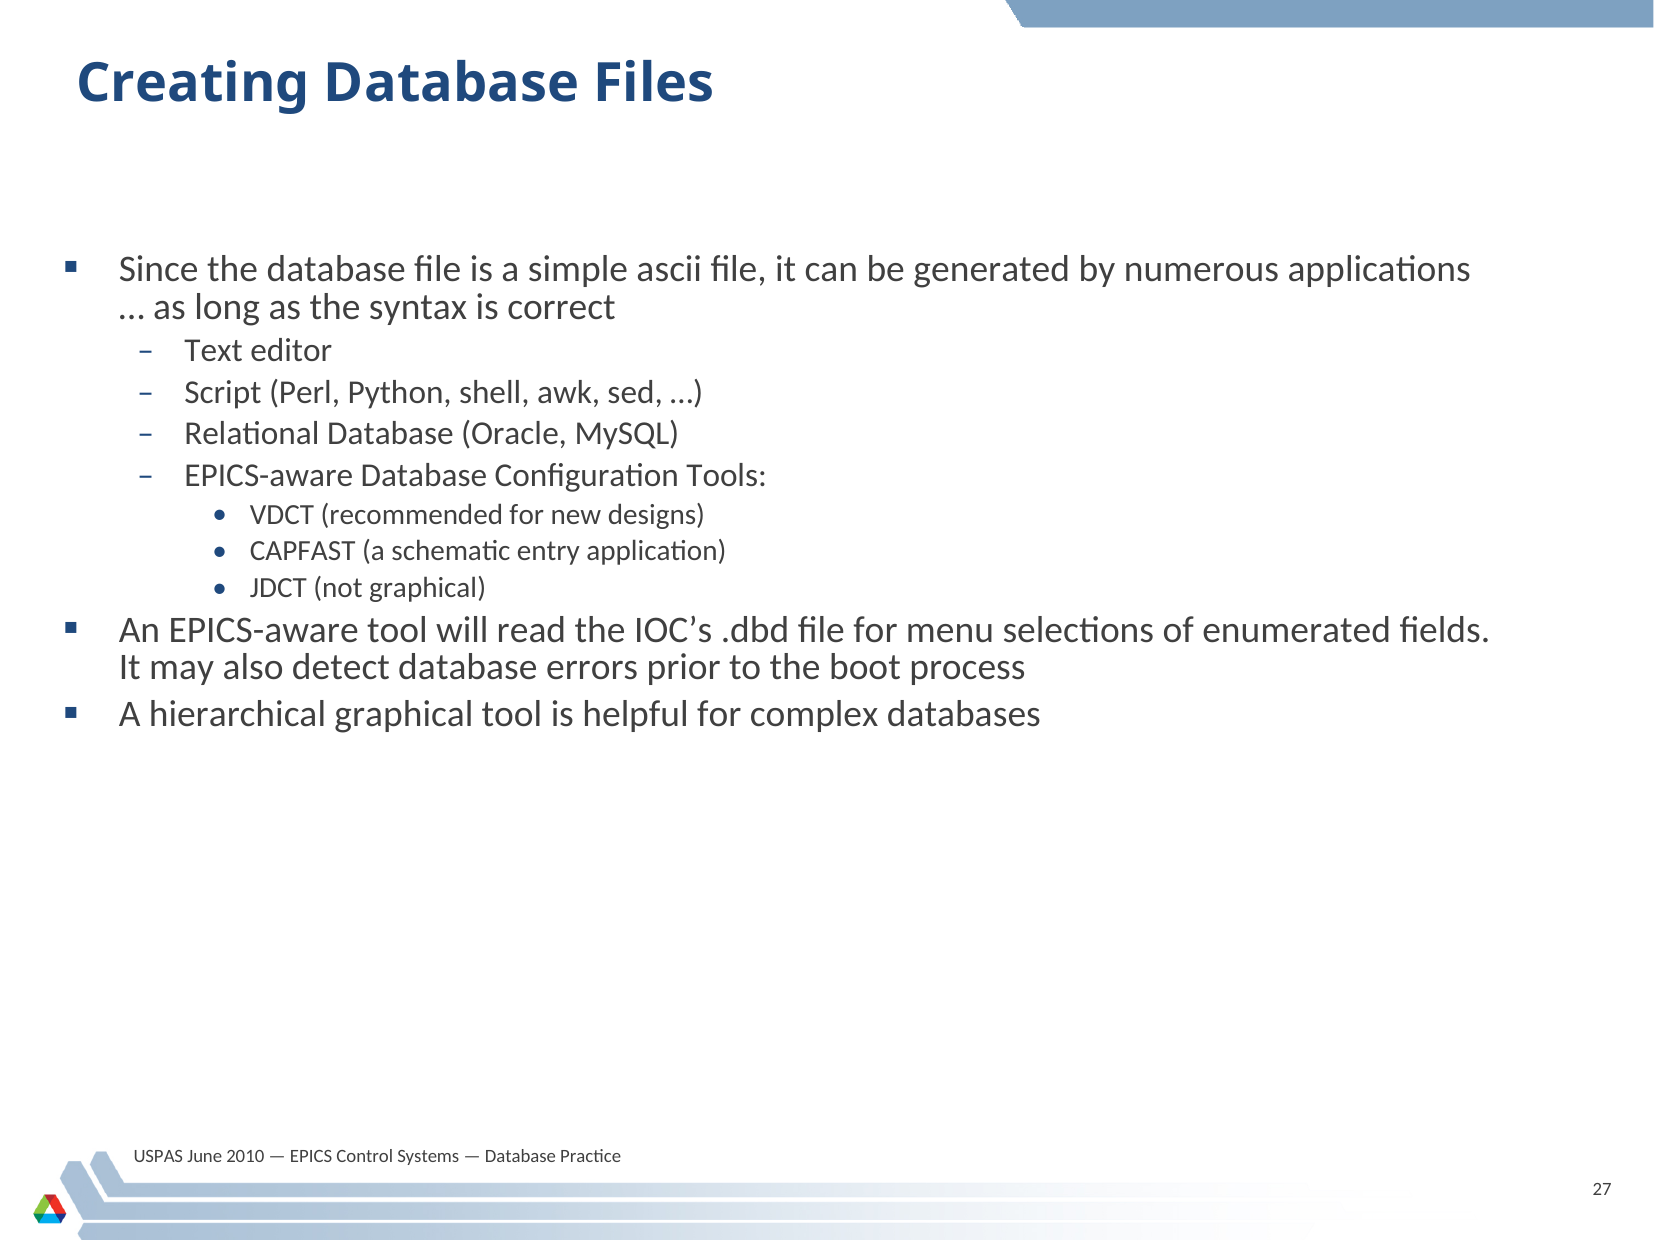

# Creating Database Files
Since the database file is a simple ascii file, it can be generated by numerous applications … as long as the syntax is correct
Text editor
Script (Perl, Python, shell, awk, sed, …)
Relational Database (Oracle, MySQL)
EPICS-aware Database Configuration Tools:
VDCT (recommended for new designs)
CAPFAST (a schematic entry application)
JDCT (not graphical)
An EPICS-aware tool will read the IOC’s .dbd file for menu selections of enumerated fields. It may also detect database errors prior to the boot process
A hierarchical graphical tool is helpful for complex databases
USPAS June 2010 — EPICS Control Systems — Database Practice
27